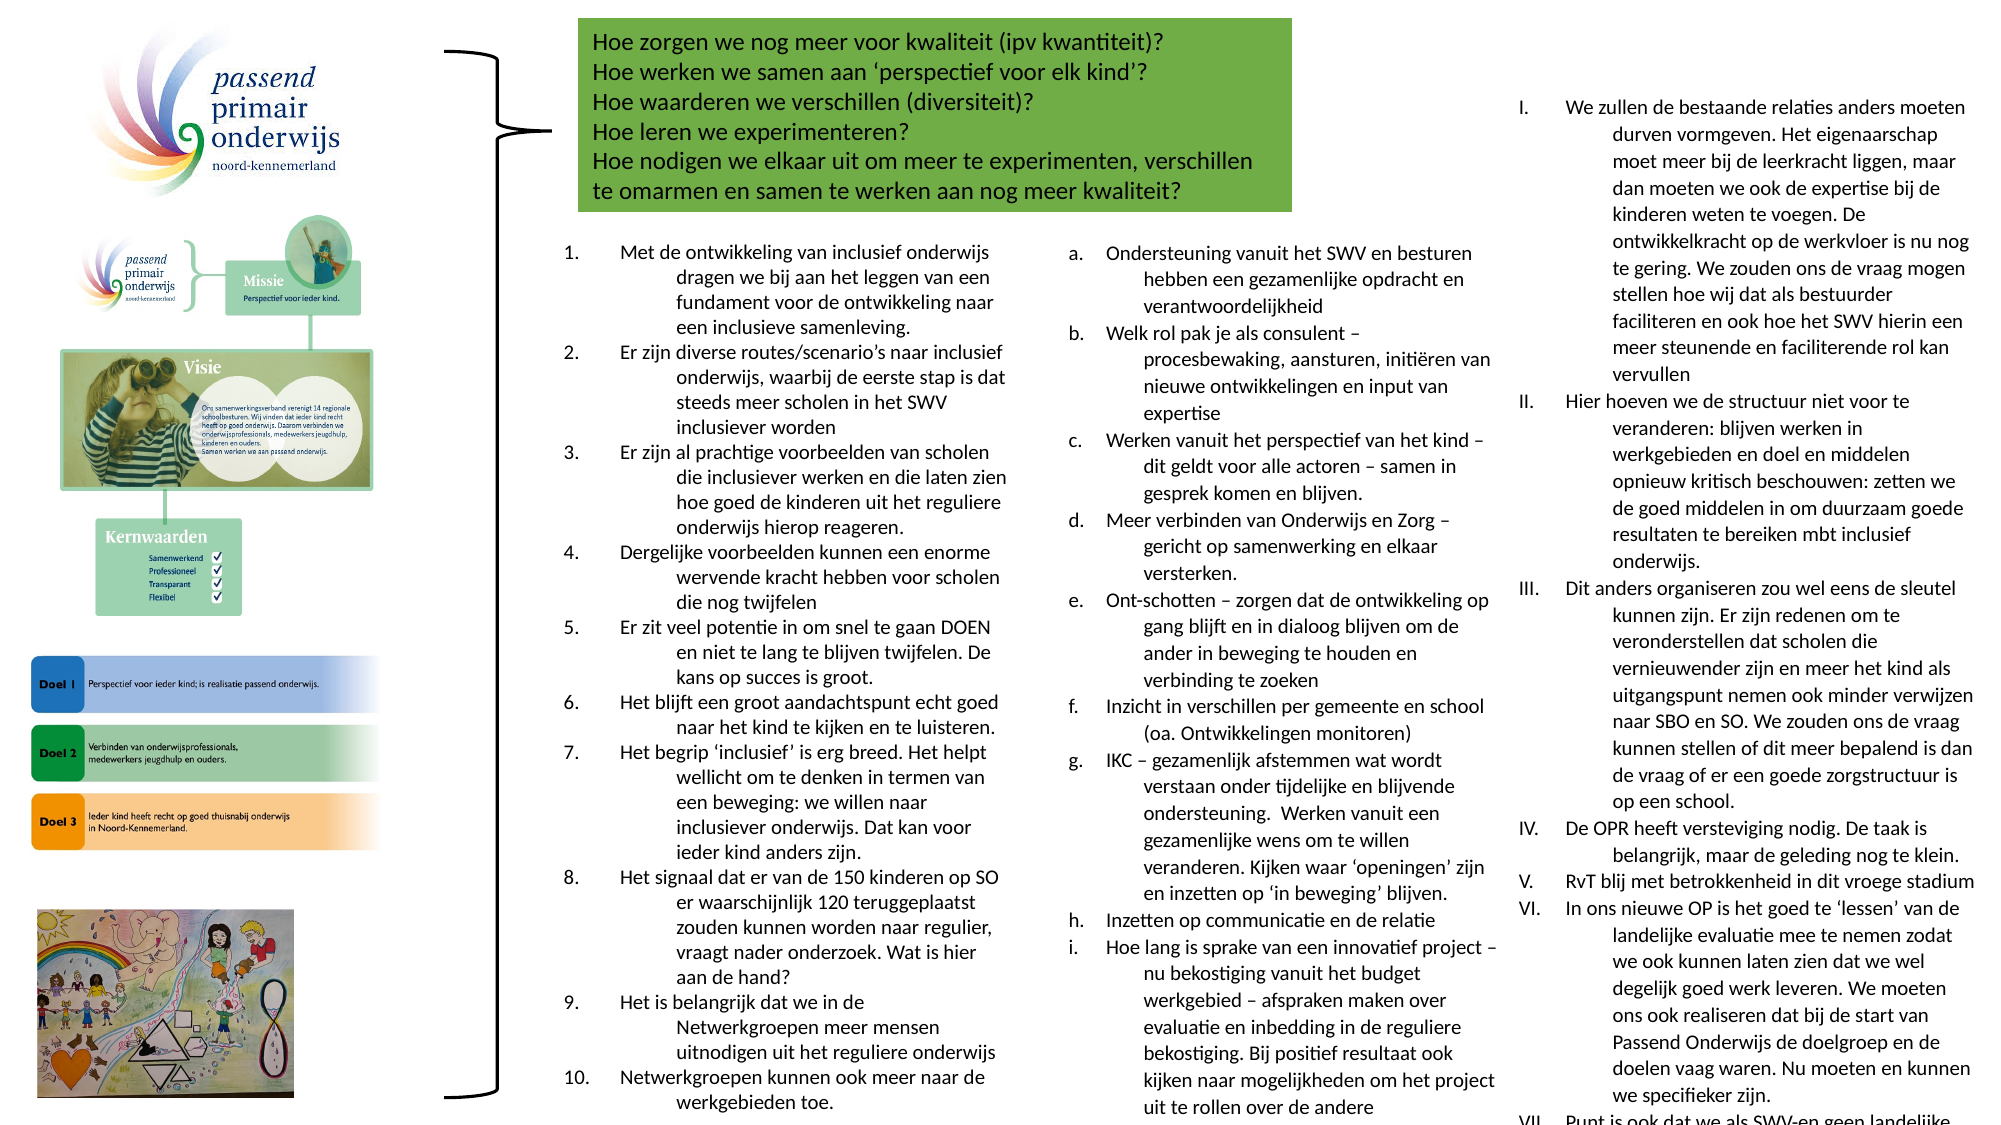

Hoe zorgen we nog meer voor kwaliteit (ipv kwantiteit)?
Hoe werken we samen aan ‘perspectief voor elk kind’?
Hoe waarderen we verschillen (diversiteit)?
Hoe leren we experimenteren?
Hoe nodigen we elkaar uit om meer te experimenten, verschillen
te omarmen en samen te werken aan nog meer kwaliteit?
We zullen de bestaande relaties anders moeten durven vormgeven. Het eigenaarschap moet meer bij de leerkracht liggen, maar dan moeten we ook de expertise bij de kinderen weten te voegen. De ontwikkelkracht op de werkvloer is nu nog te gering. We zouden ons de vraag mogen stellen hoe wij dat als bestuurder faciliteren en ook hoe het SWV hierin een meer steunende en faciliterende rol kan vervullen
Hier hoeven we de structuur niet voor te veranderen: blijven werken in werkgebieden en doel en middelen opnieuw kritisch beschouwen: zetten we de goed middelen in om duurzaam goede resultaten te bereiken mbt inclusief onderwijs.
Dit anders organiseren zou wel eens de sleutel kunnen zijn. Er zijn redenen om te veronderstellen dat scholen die vernieuwender zijn en meer het kind als uitgangspunt nemen ook minder verwijzen naar SBO en SO. We zouden ons de vraag kunnen stellen of dit meer bepalend is dan de vraag of er een goede zorgstructuur is op een school.
De OPR heeft versteviging nodig. De taak is belangrijk, maar de geleding nog te klein.
RvT blij met betrokkenheid in dit vroege stadium
In ons nieuwe OP is het goed te ‘lessen’ van de landelijke evaluatie mee te nemen zodat we ook kunnen laten zien dat we wel degelijk goed werk leveren. We moeten ons ook realiseren dat bij de start van Passend Onderwijs de doelgroep en de doelen vaag waren. Nu moeten en kunnen we specifieker zijn.
Punt is ook dat we als SWV-en geen landelijke stem hebben zoals PO, VO, gemeenten. Dit is geen pleidooi voor een nieuwe tussenlaag.
Ondersteuning vanuit het SWV en besturen hebben een gezamenlijke opdracht en verantwoordelijkheid
Welk rol pak je als consulent – procesbewaking, aansturen, initiëren van nieuwe ontwikkelingen en input van expertise
Werken vanuit het perspectief van het kind – dit geldt voor alle actoren – samen in gesprek komen en blijven.
Meer verbinden van Onderwijs en Zorg – gericht op samenwerking en elkaar versterken.
Ont-schotten – zorgen dat de ontwikkeling op gang blijft en in dialoog blijven om de ander in beweging te houden en verbinding te zoeken
Inzicht in verschillen per gemeente en school (oa. Ontwikkelingen monitoren)
IKC – gezamenlijk afstemmen wat wordt verstaan onder tijdelijke en blijvende ondersteuning. Werken vanuit een gezamenlijke wens om te willen veranderen. Kijken waar ‘openingen’ zijn en inzetten op ‘in beweging’ blijven.
Inzetten op communicatie en de relatie
Hoe lang is sprake van een innovatief project – nu bekostiging vanuit het budget werkgebied – afspraken maken over evaluatie en inbedding in de reguliere bekostiging. Bij positief resultaat ook kijken naar mogelijkheden om het project uit te rollen over de andere scholen/werkgebieden
Met de ontwikkeling van inclusief onderwijs dragen we bij aan het leggen van een fundament voor de ontwikkeling naar een inclusieve samenleving.
Er zijn diverse routes/scenario’s naar inclusief onderwijs, waarbij de eerste stap is dat steeds meer scholen in het SWV inclusiever worden
Er zijn al prachtige voorbeelden van scholen die inclusiever werken en die laten zien hoe goed de kinderen uit het reguliere onderwijs hierop reageren.
Dergelijke voorbeelden kunnen een enorme wervende kracht hebben voor scholen die nog twijfelen
Er zit veel potentie in om snel te gaan DOEN en niet te lang te blijven twijfelen. De kans op succes is groot.
Het blijft een groot aandachtspunt echt goed naar het kind te kijken en te luisteren.
Het begrip ‘inclusief’ is erg breed. Het helpt wellicht om te denken in termen van een beweging: we willen naar inclusiever onderwijs. Dat kan voor ieder kind anders zijn.
Het signaal dat er van de 150 kinderen op SO er waarschijnlijk 120 teruggeplaatst zouden kunnen worden naar regulier, vraagt nader onderzoek. Wat is hier aan de hand?
Het is belangrijk dat we in de Netwerkgroepen meer mensen uitnodigen uit het reguliere onderwijs
Netwerkgroepen kunnen ook meer naar de werkgebieden toe.
April/juni